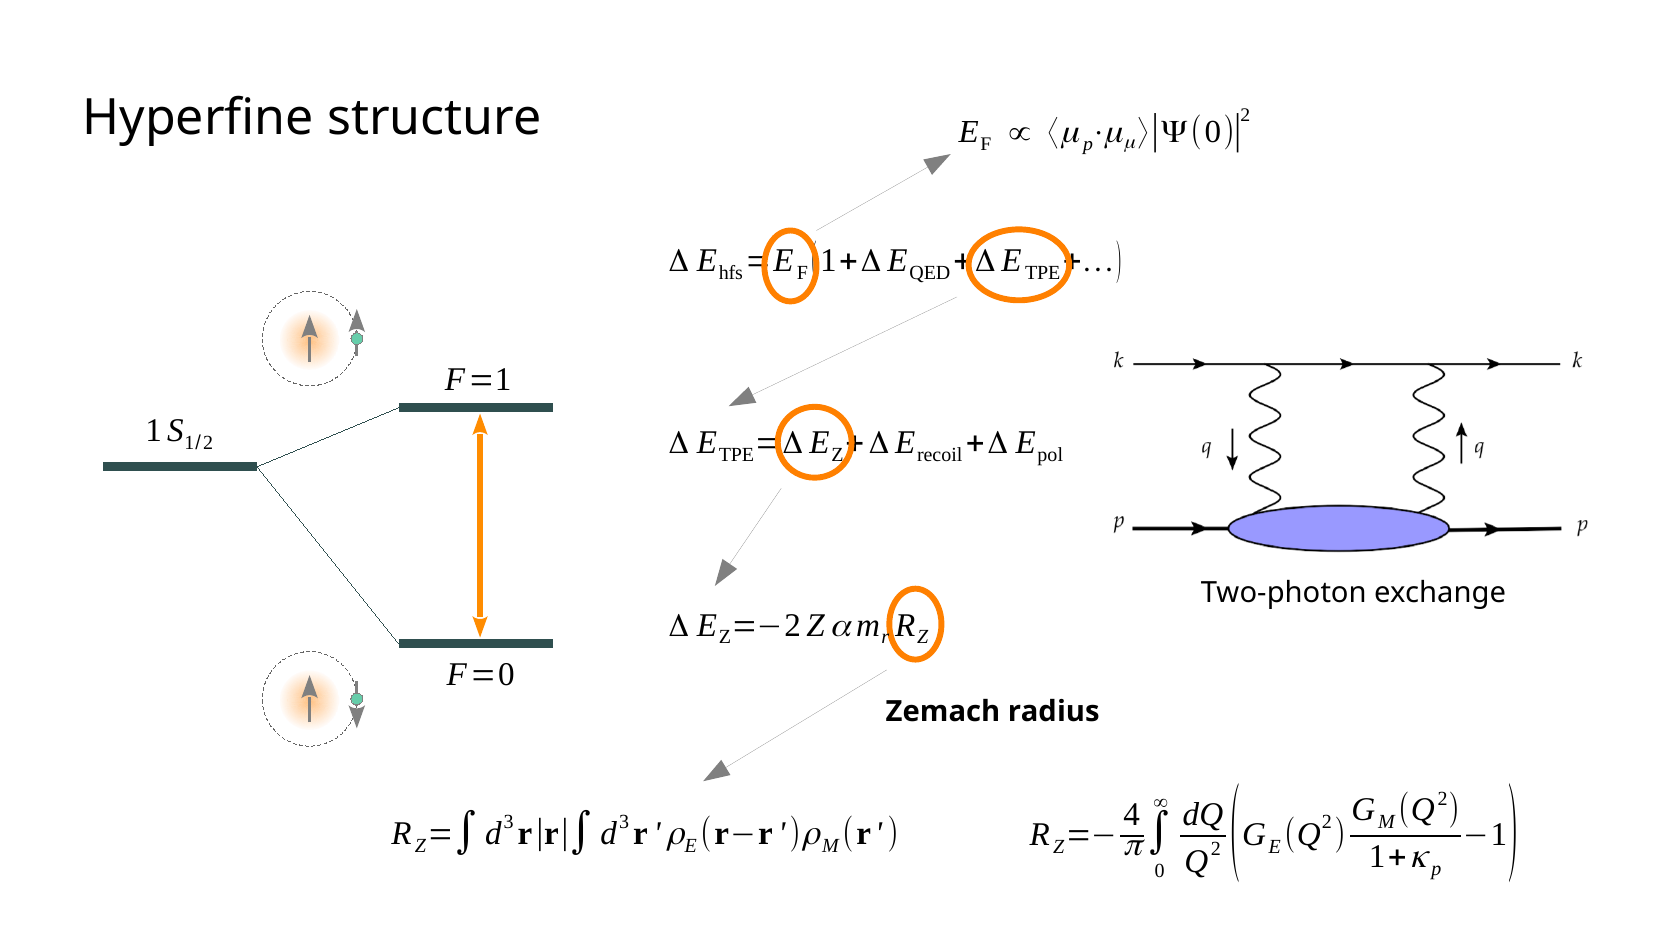

# Hyperfine structure
Two-photon exchange
 Zemach radius